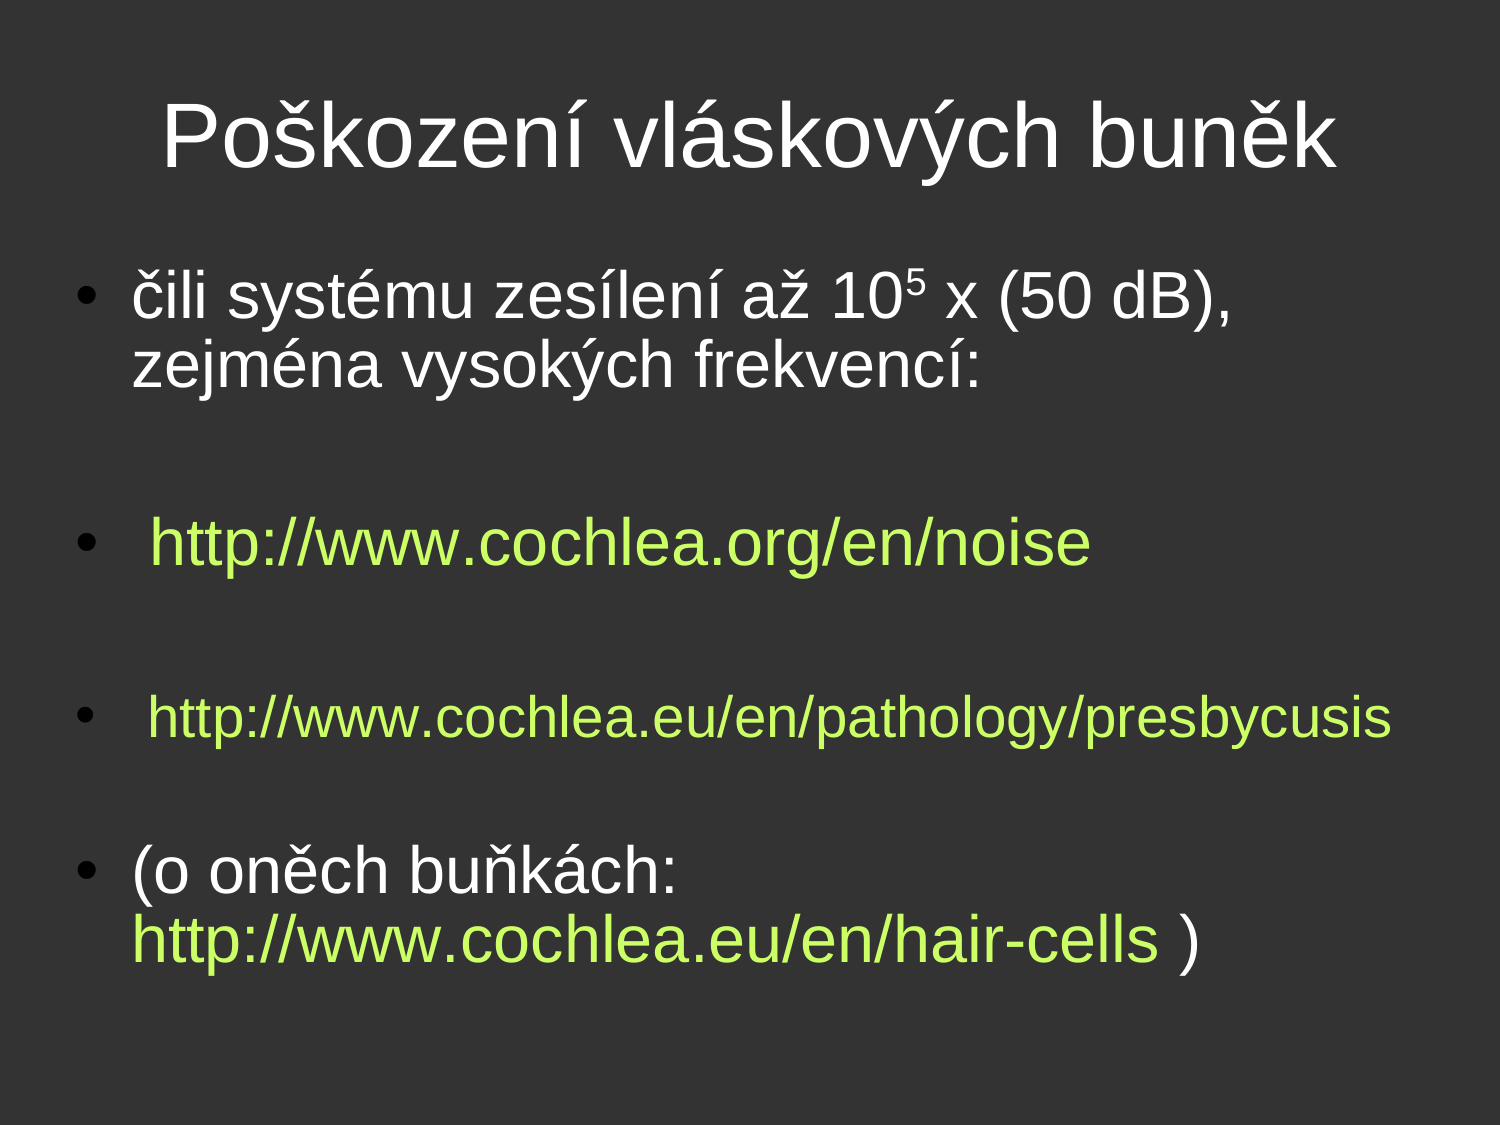

# Poškození vláskových buněk
čili systému zesílení až 105 x (50 dB), zejména vysokých frekvencí:
 http://www.cochlea.org/en/noise
 http://www.cochlea.eu/en/pathology/presbycusis
(o oněch buňkách: http://www.cochlea.eu/en/hair-cells )